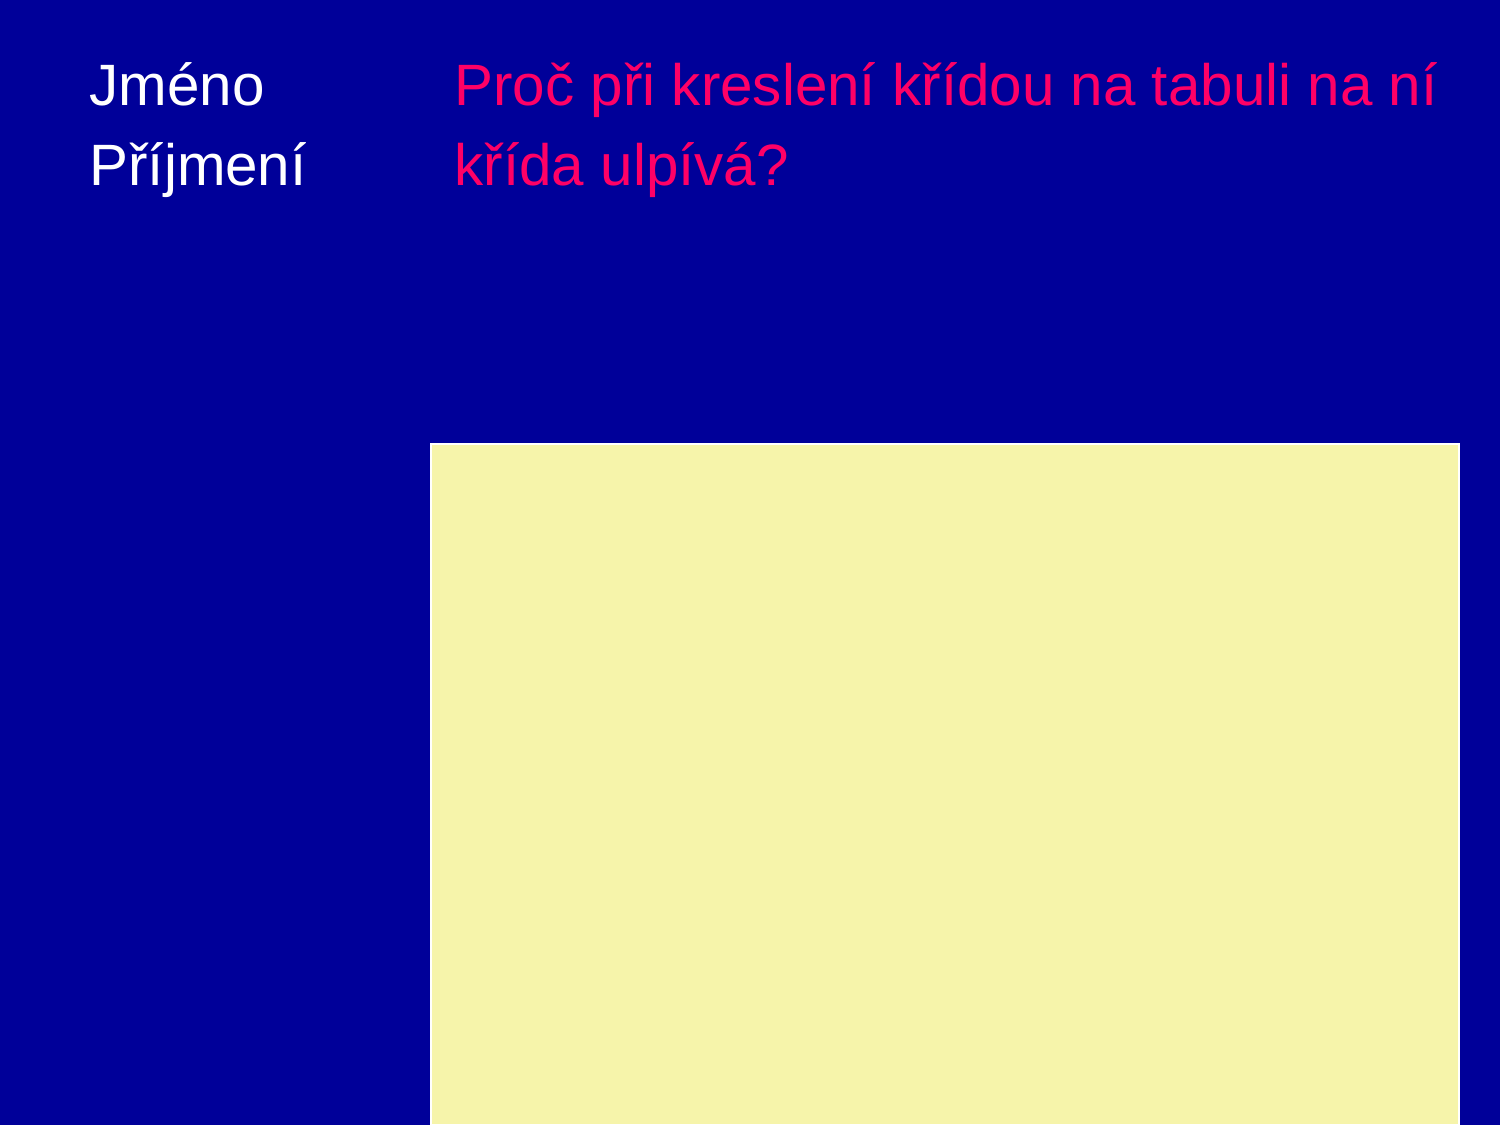

Jméno
Příjmení
Proč při kreslení křídou na tabuli na ní
křída ulpívá?
Vlivem tření se ruší vazby mezi částicemi
křídy a vznikají nové vazby mezi částicemi křídy a povrchu tabule.